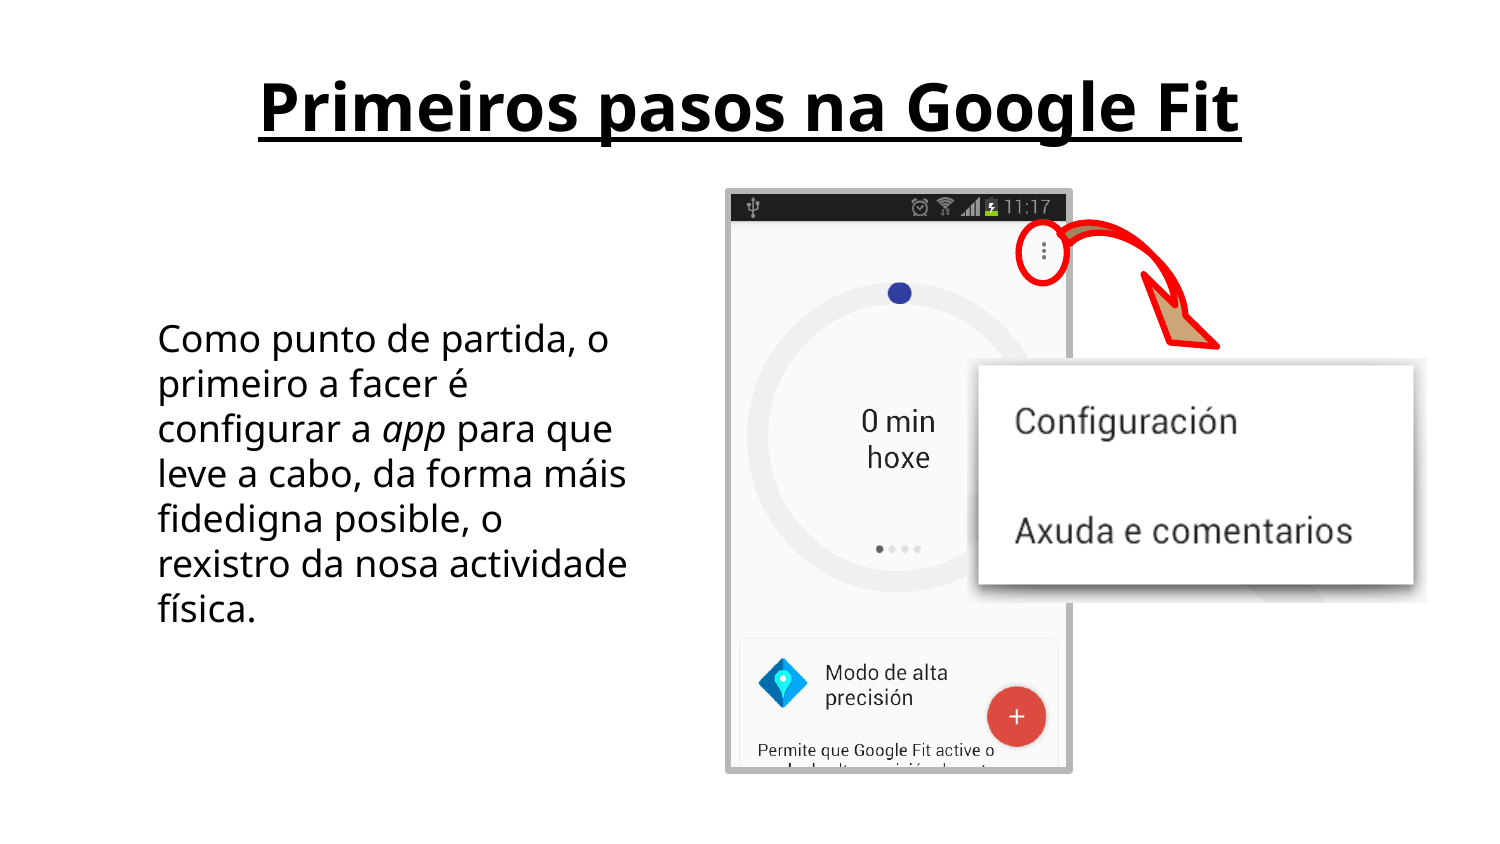

Primeiros pasos na Google Fit
Como punto de partida, o primeiro a facer é configurar a app para que leve a cabo, da forma máis fidedigna posible, o rexistro da nosa actividade física.